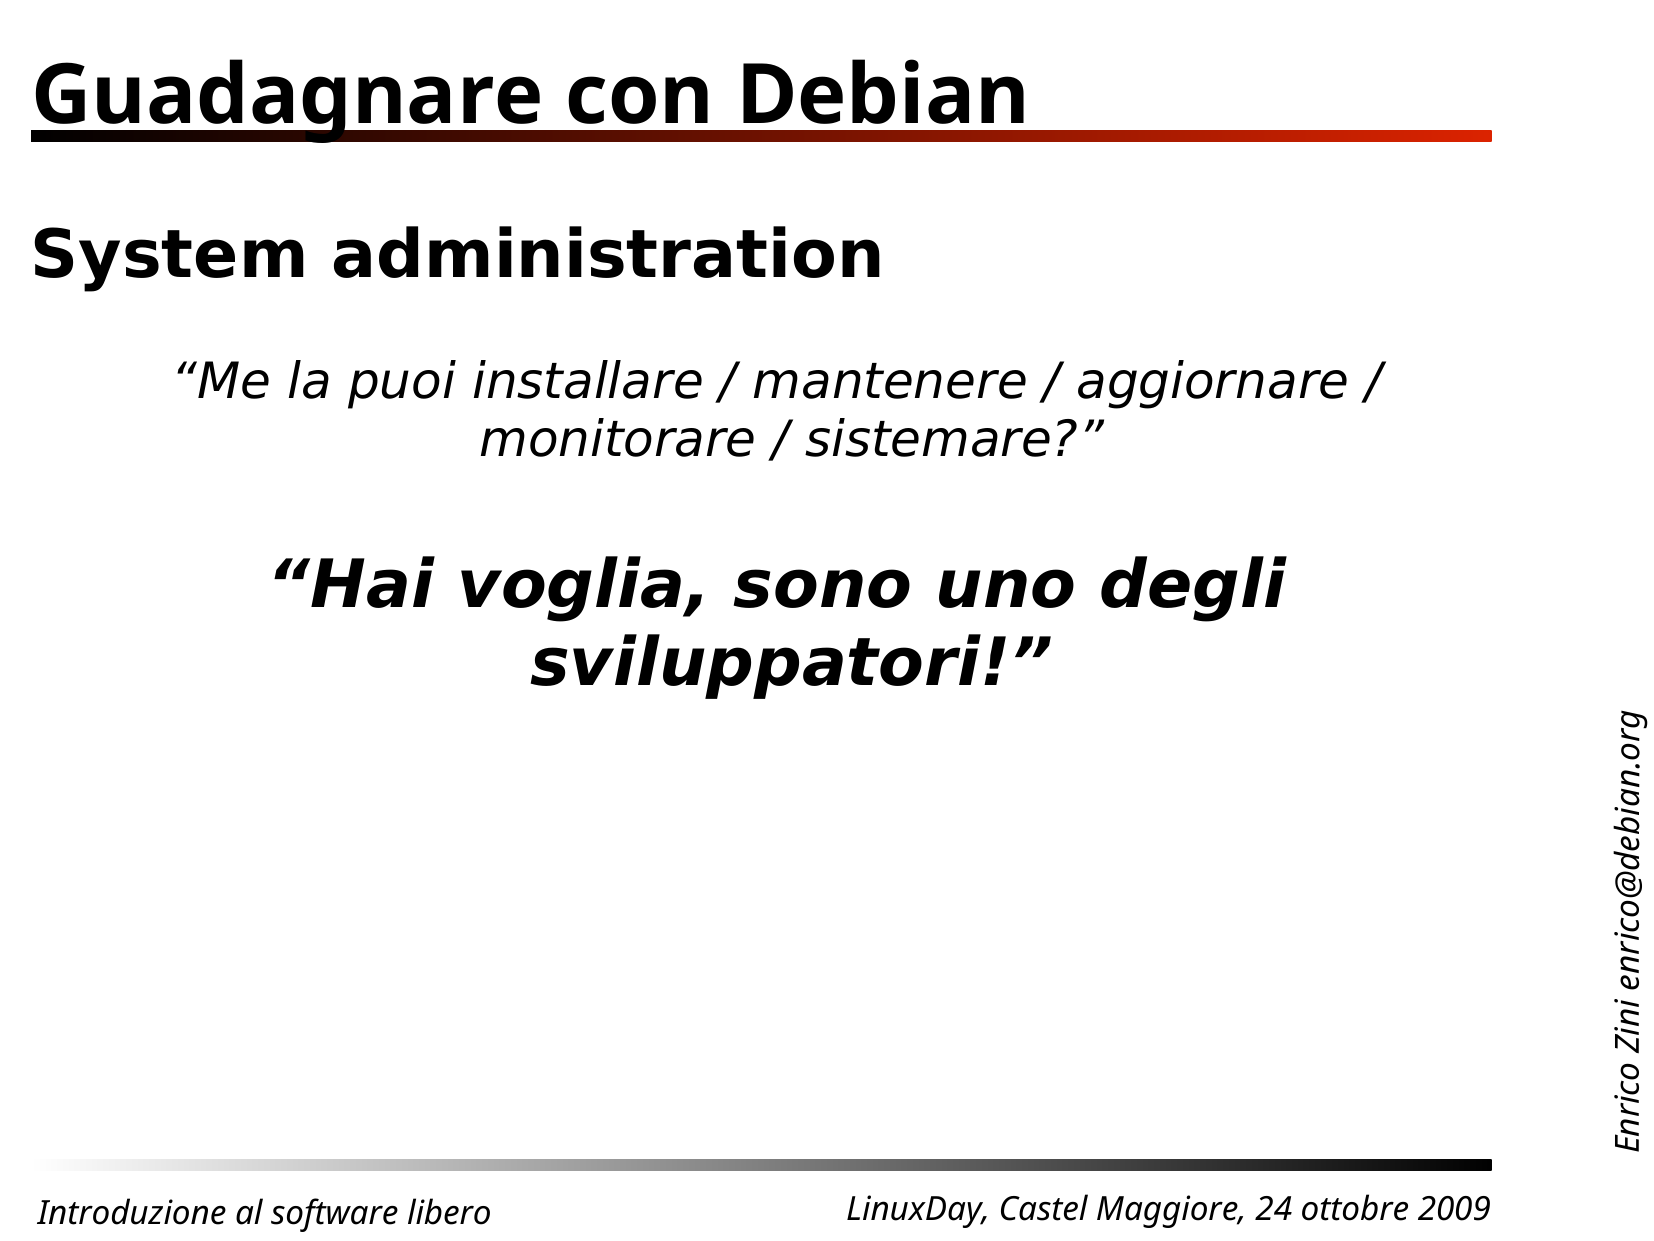

Guadagnare con Debian
System administration
“Me la puoi installare / mantenere / aggiornare / monitorare / sistemare?”
“Hai voglia, sono uno degli sviluppatori!”